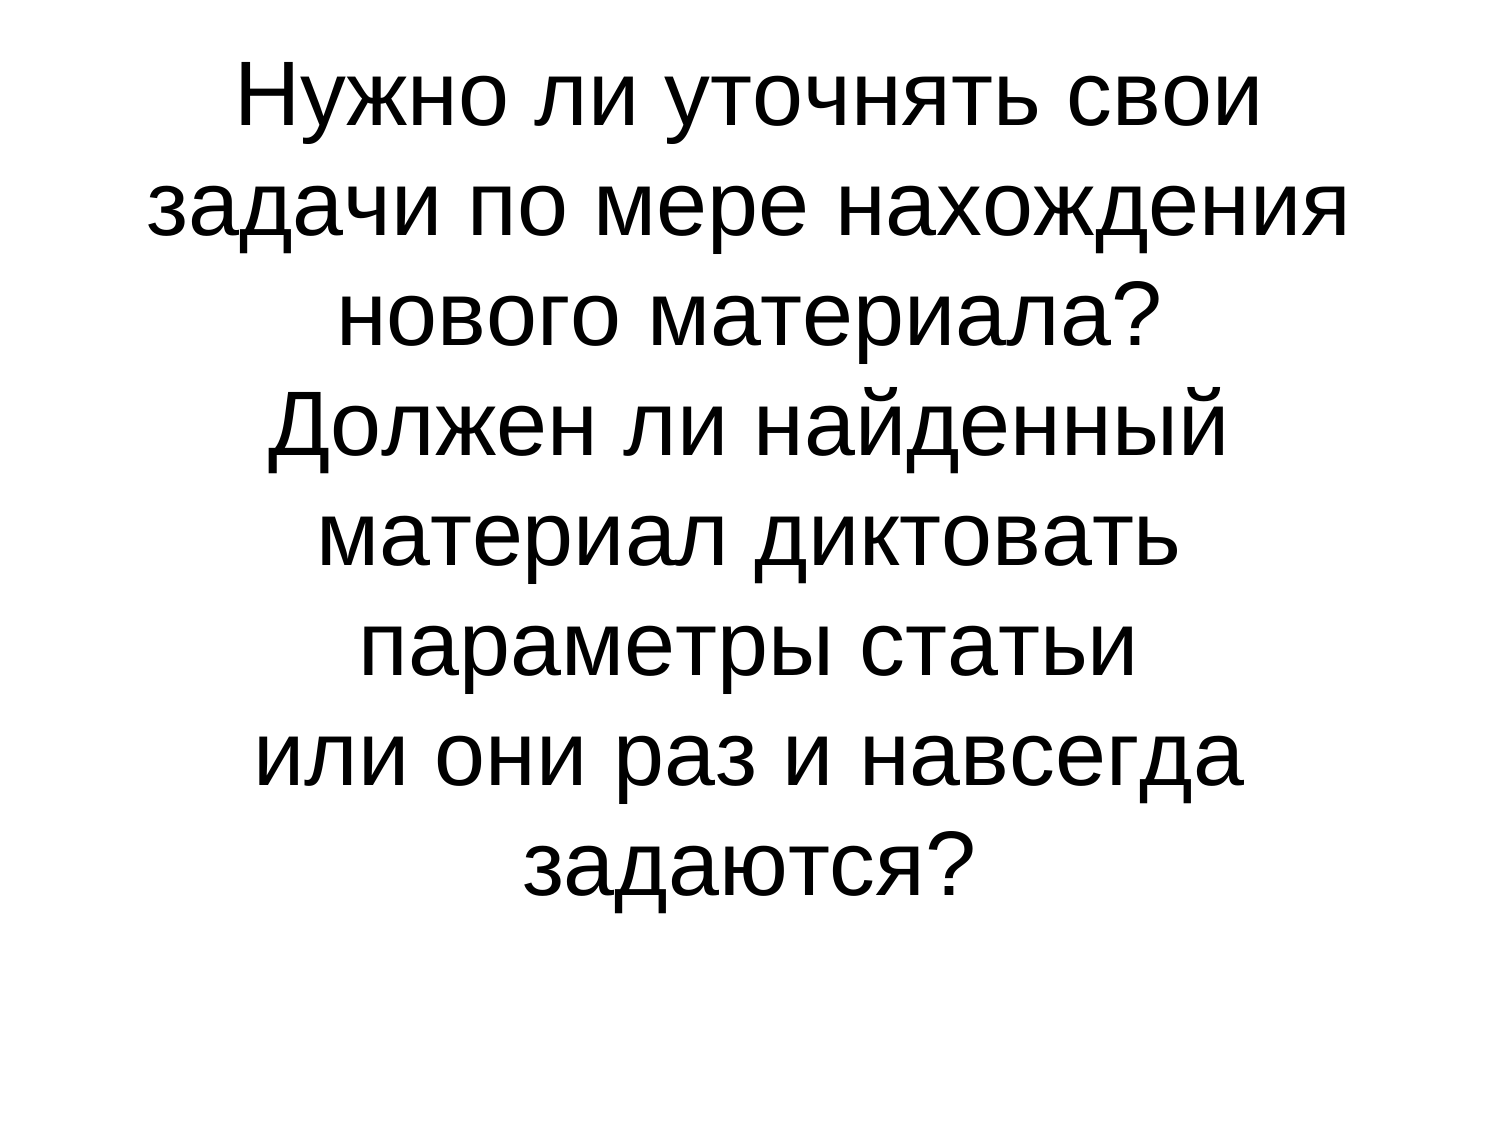

# Нужно ли уточнять свои задачи по мере нахождения нового материала? Должен ли найденный материал диктовать параметры статьи или они раз и навсегда задаются?